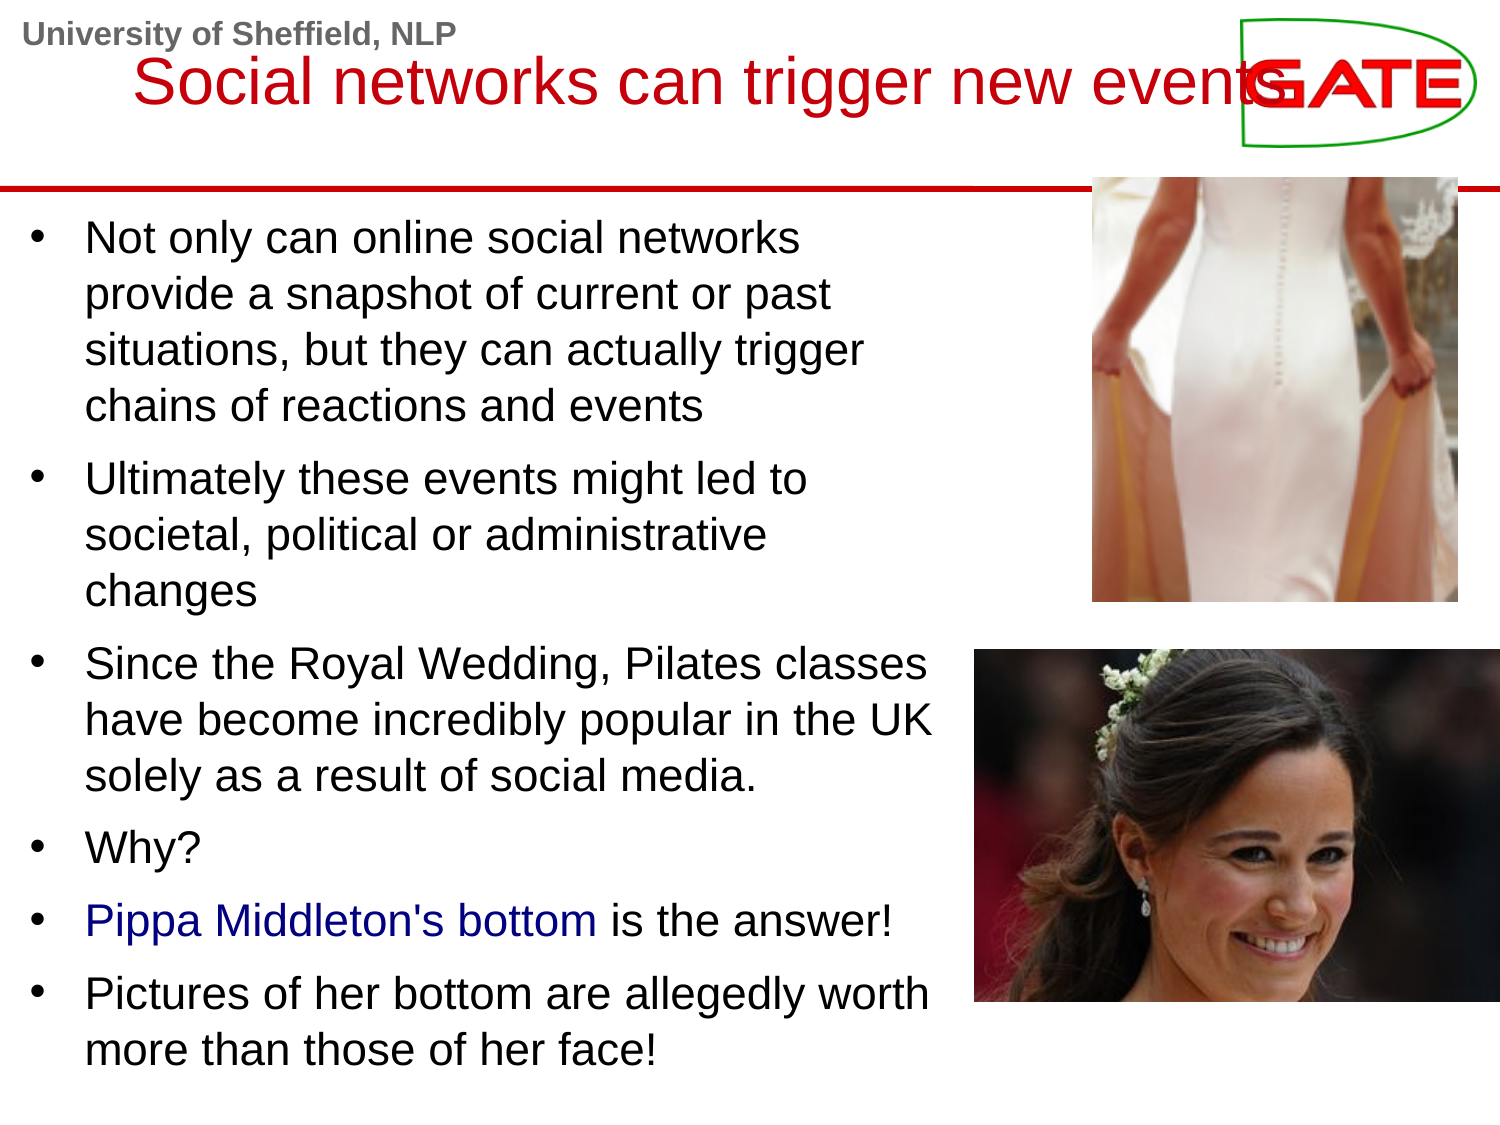

# Social networks can trigger new events
Not only can online social networks provide a snapshot of current or past situations, but they can actually trigger chains of reactions and events
Ultimately these events might led to societal, political or administrative changes
Since the Royal Wedding, Pilates classes have become incredibly popular in the UK solely as a result of social media.
Why?
Pippa Middleton's bottom is the answer!
Pictures of her bottom are allegedly worth more than those of her face!